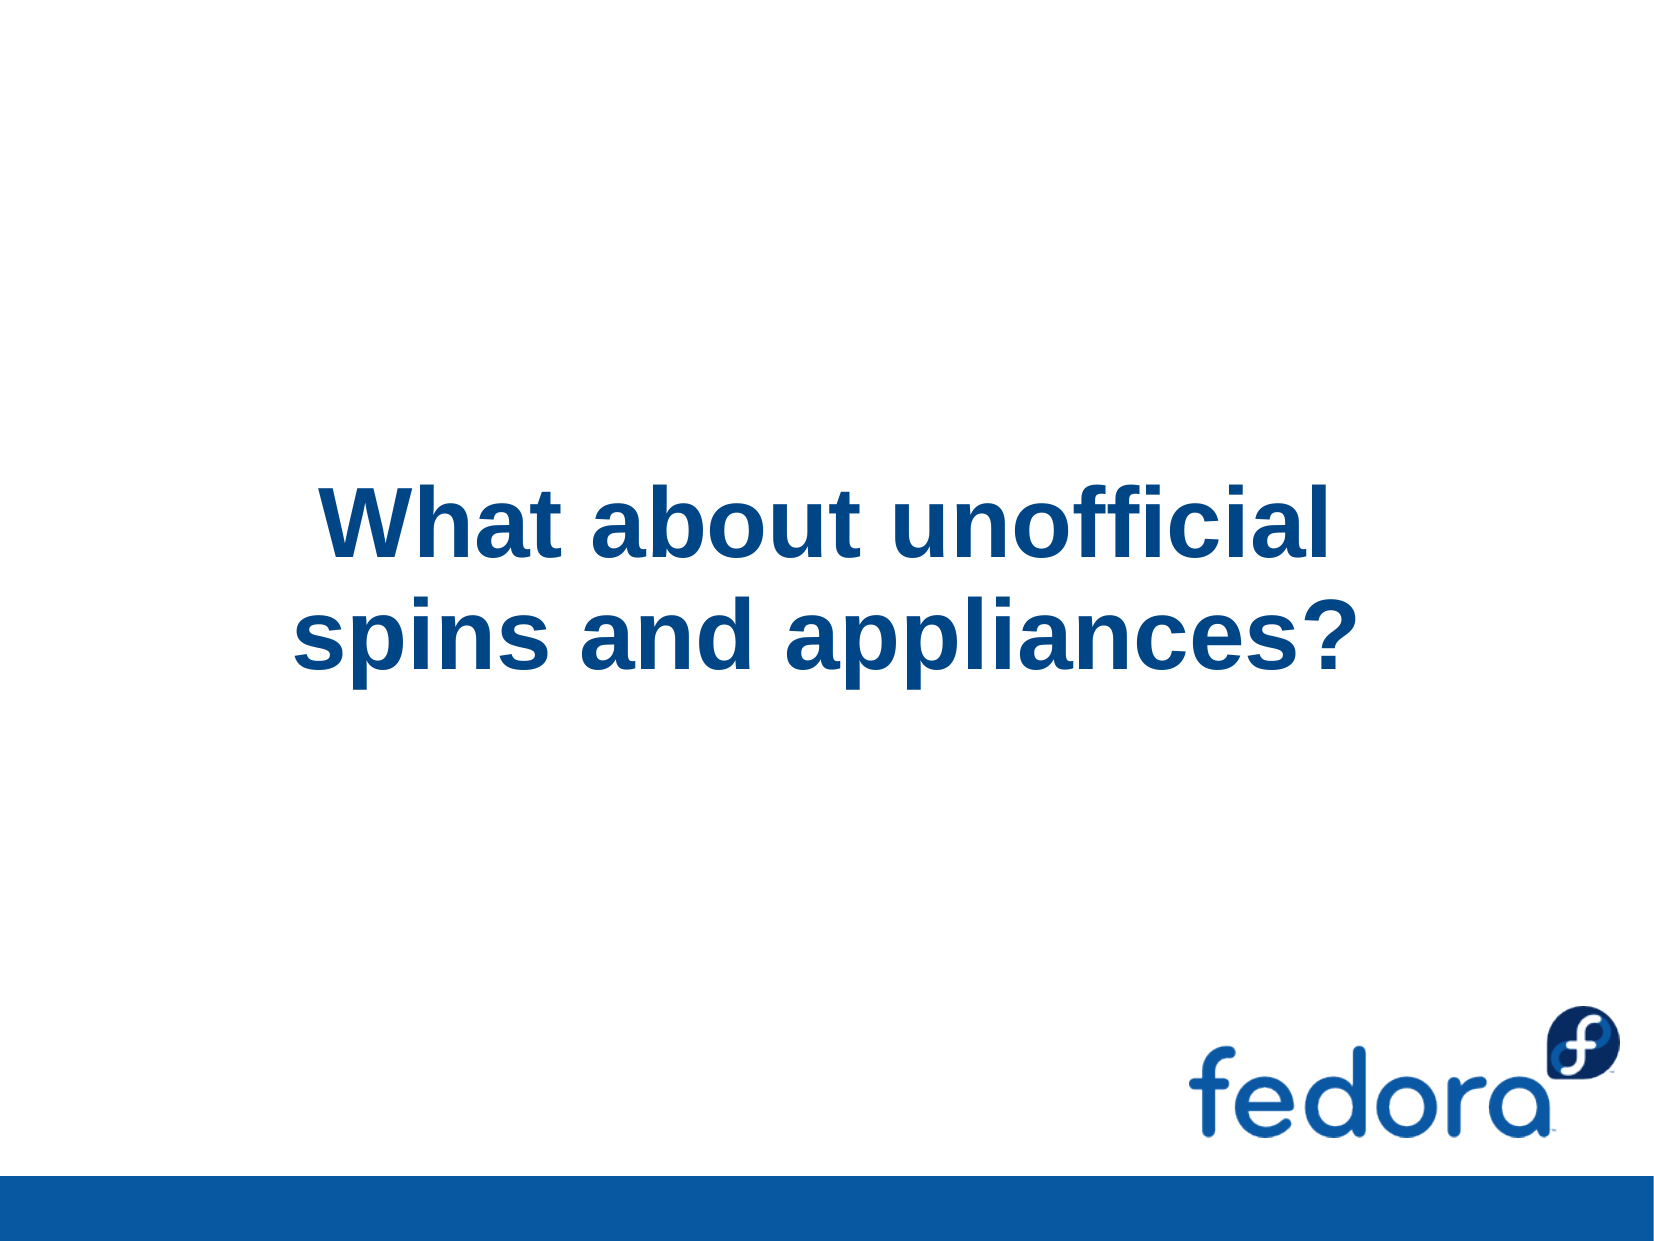

# What about unofficial spins and appliances?